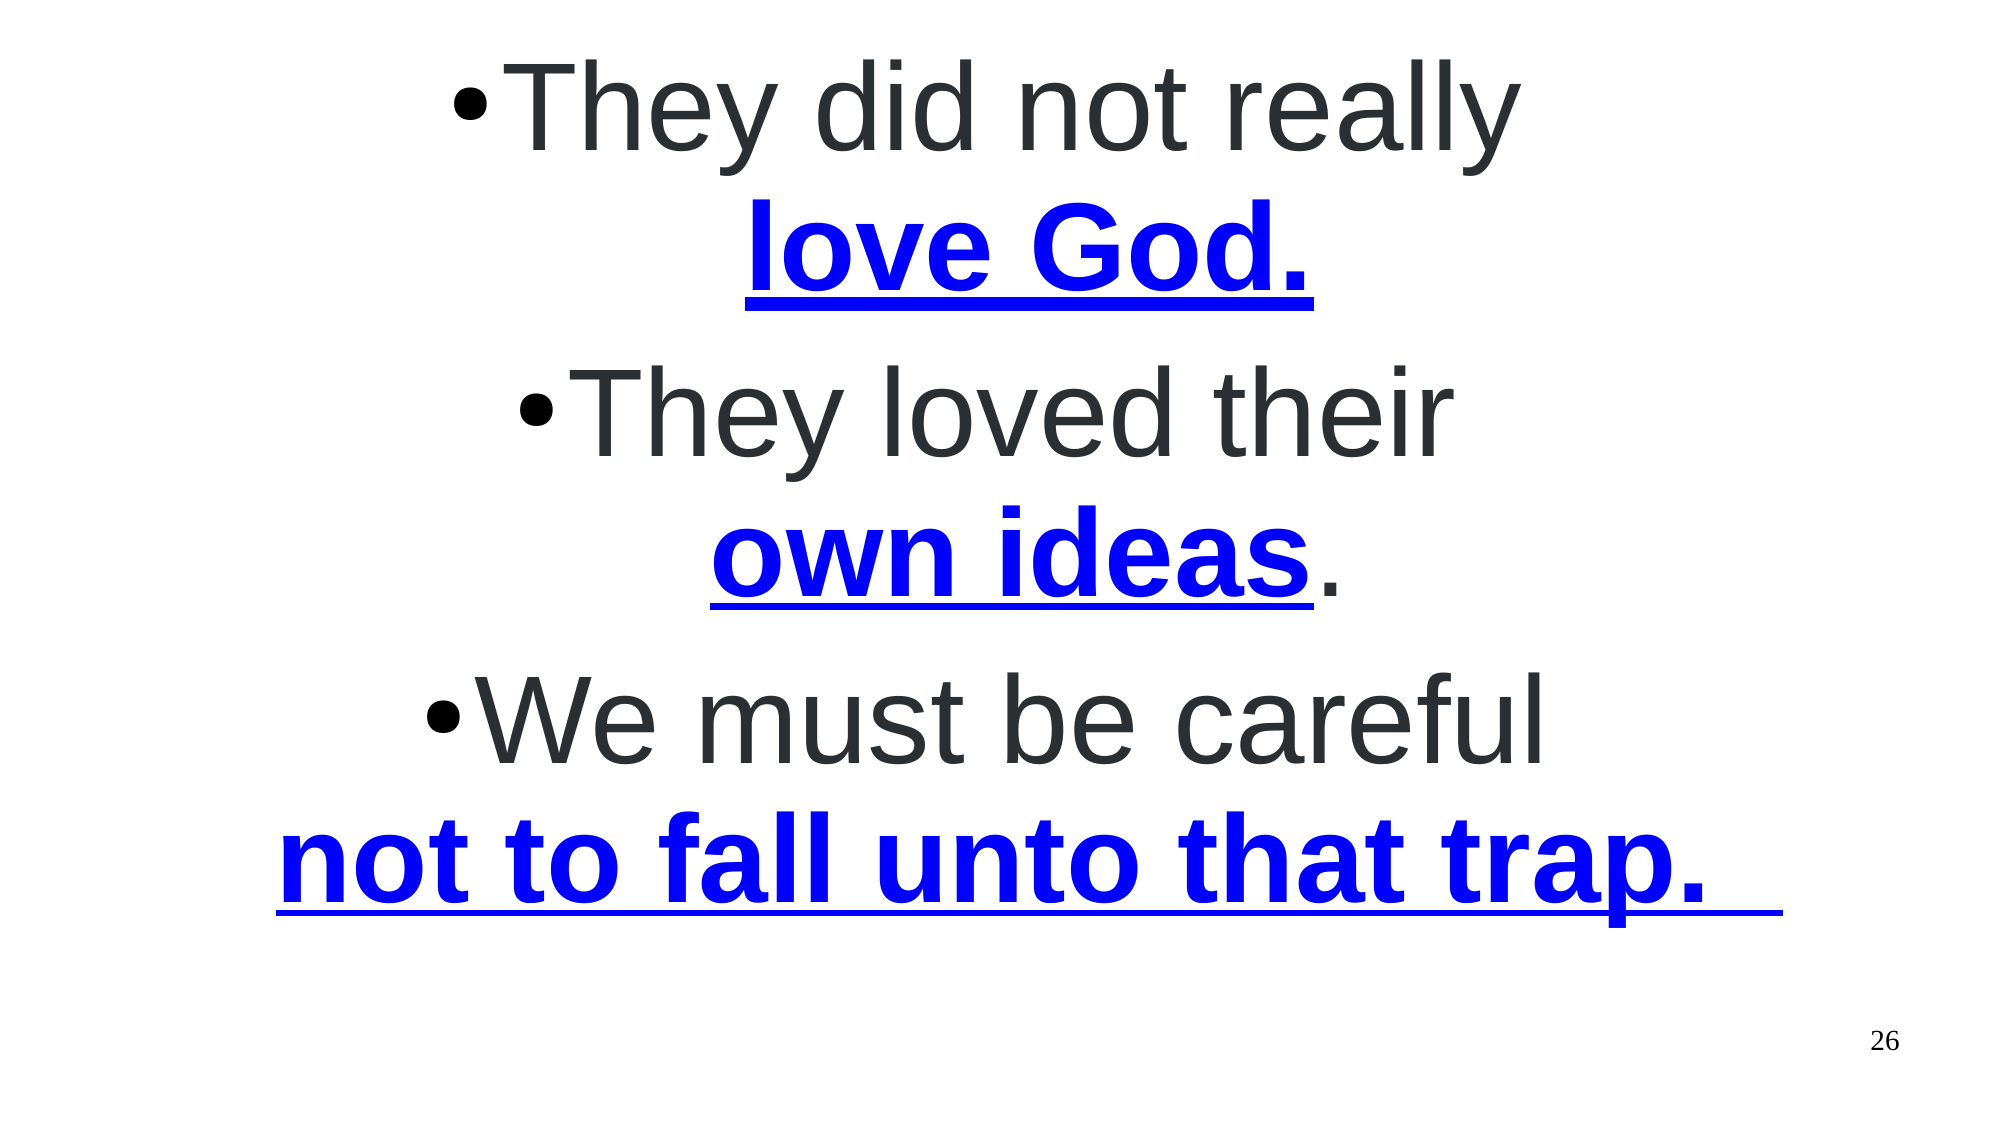

# They did not really love God.
They loved their
own ideas.
We must be careful
not to fall unto that trap.
26